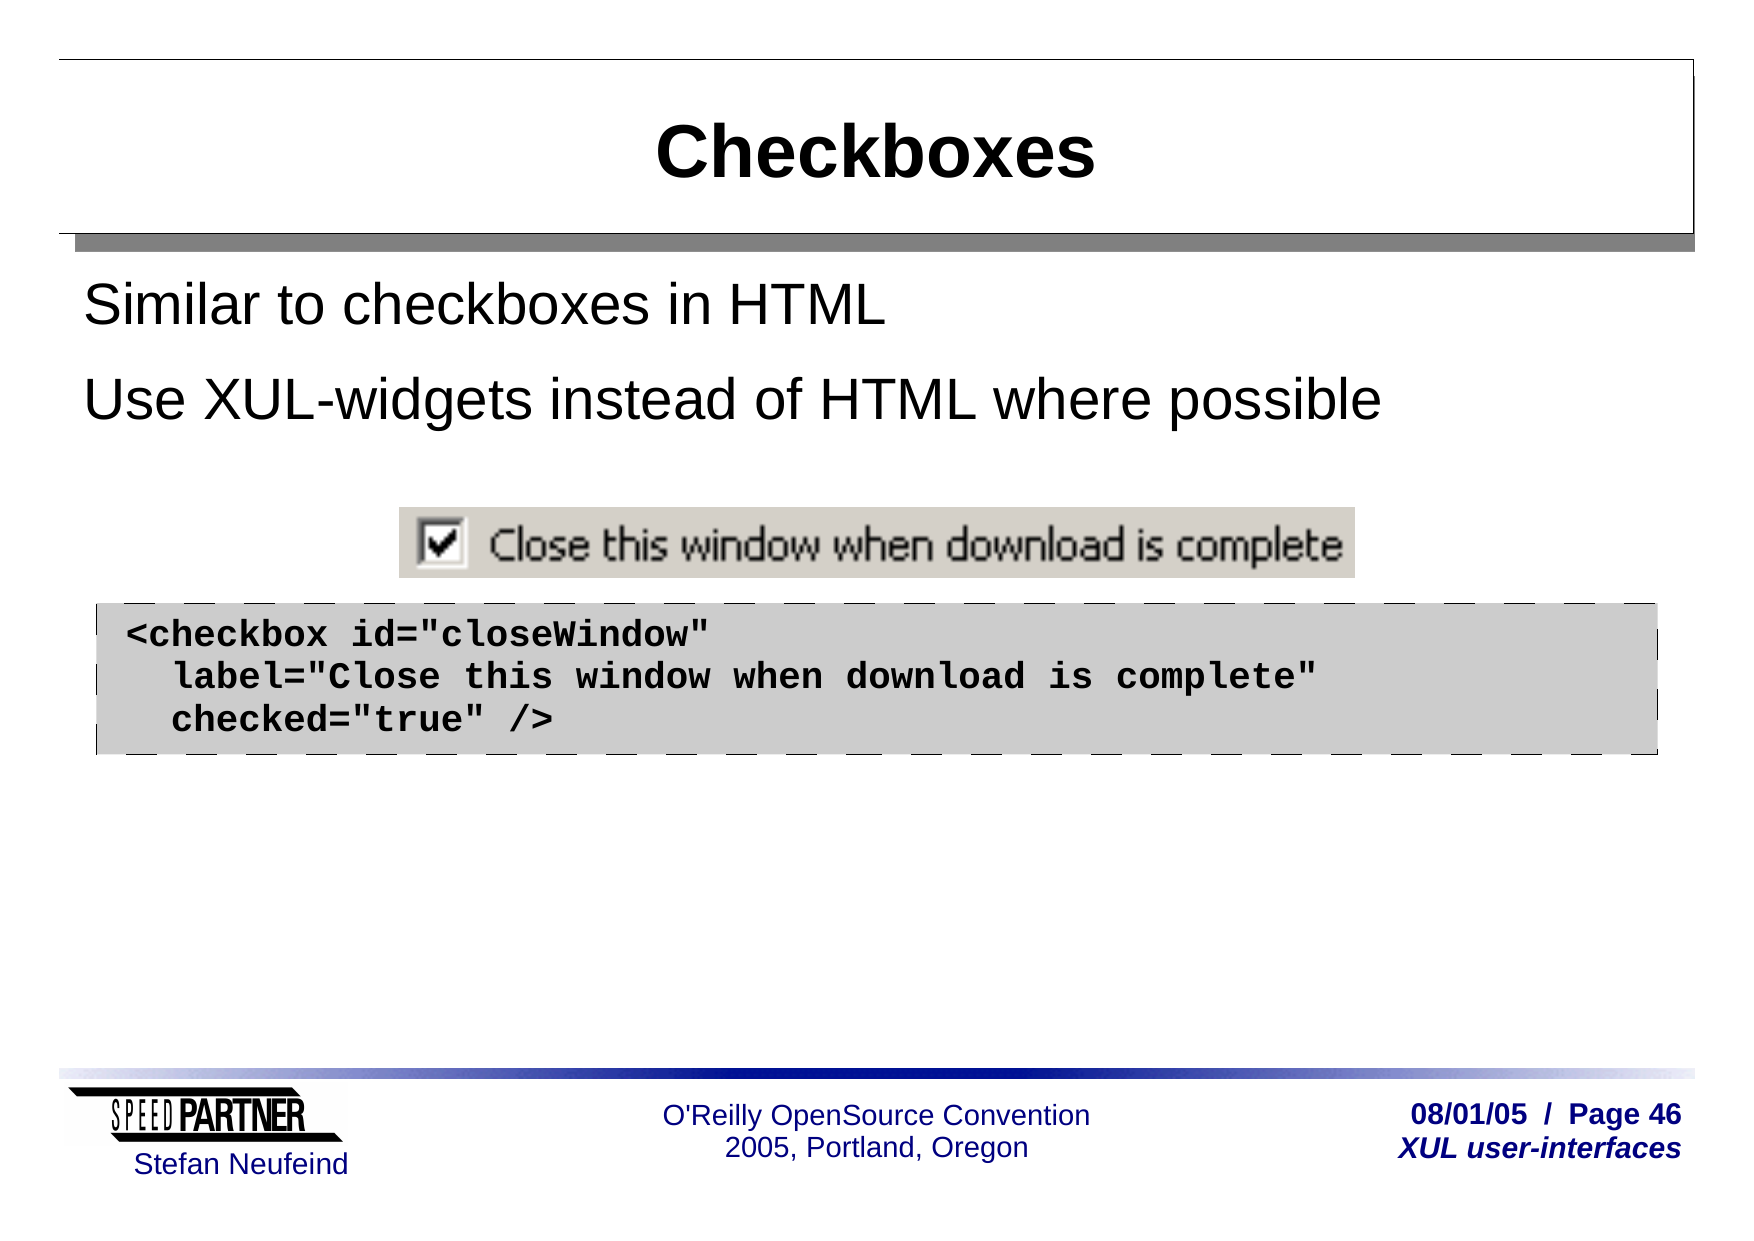

# Checkboxes
Similar to checkboxes in HTML
Use XUL-widgets instead of HTML where possible
<checkbox id="closeWindow"
 label="Close this window when download is complete"
 checked="true" />